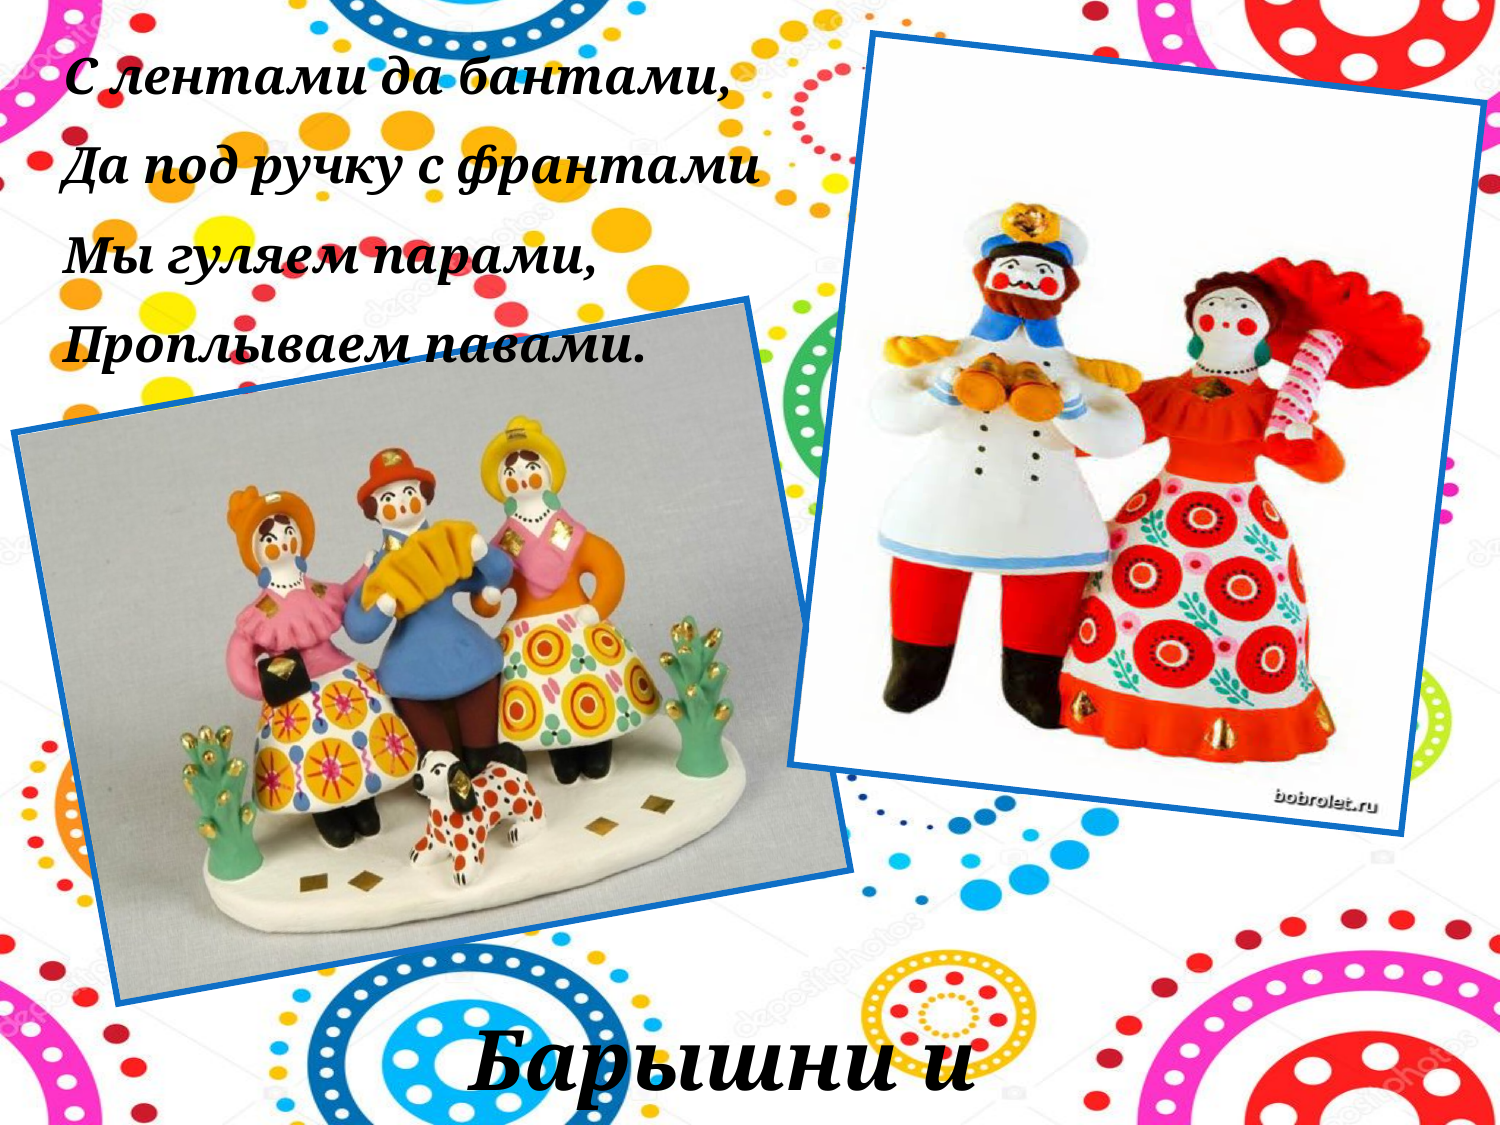

# С лентами да бантами,
Да под ручку с франтами
Мы гуляем парами,
Проплываем павами.
Барышни и кавалеры